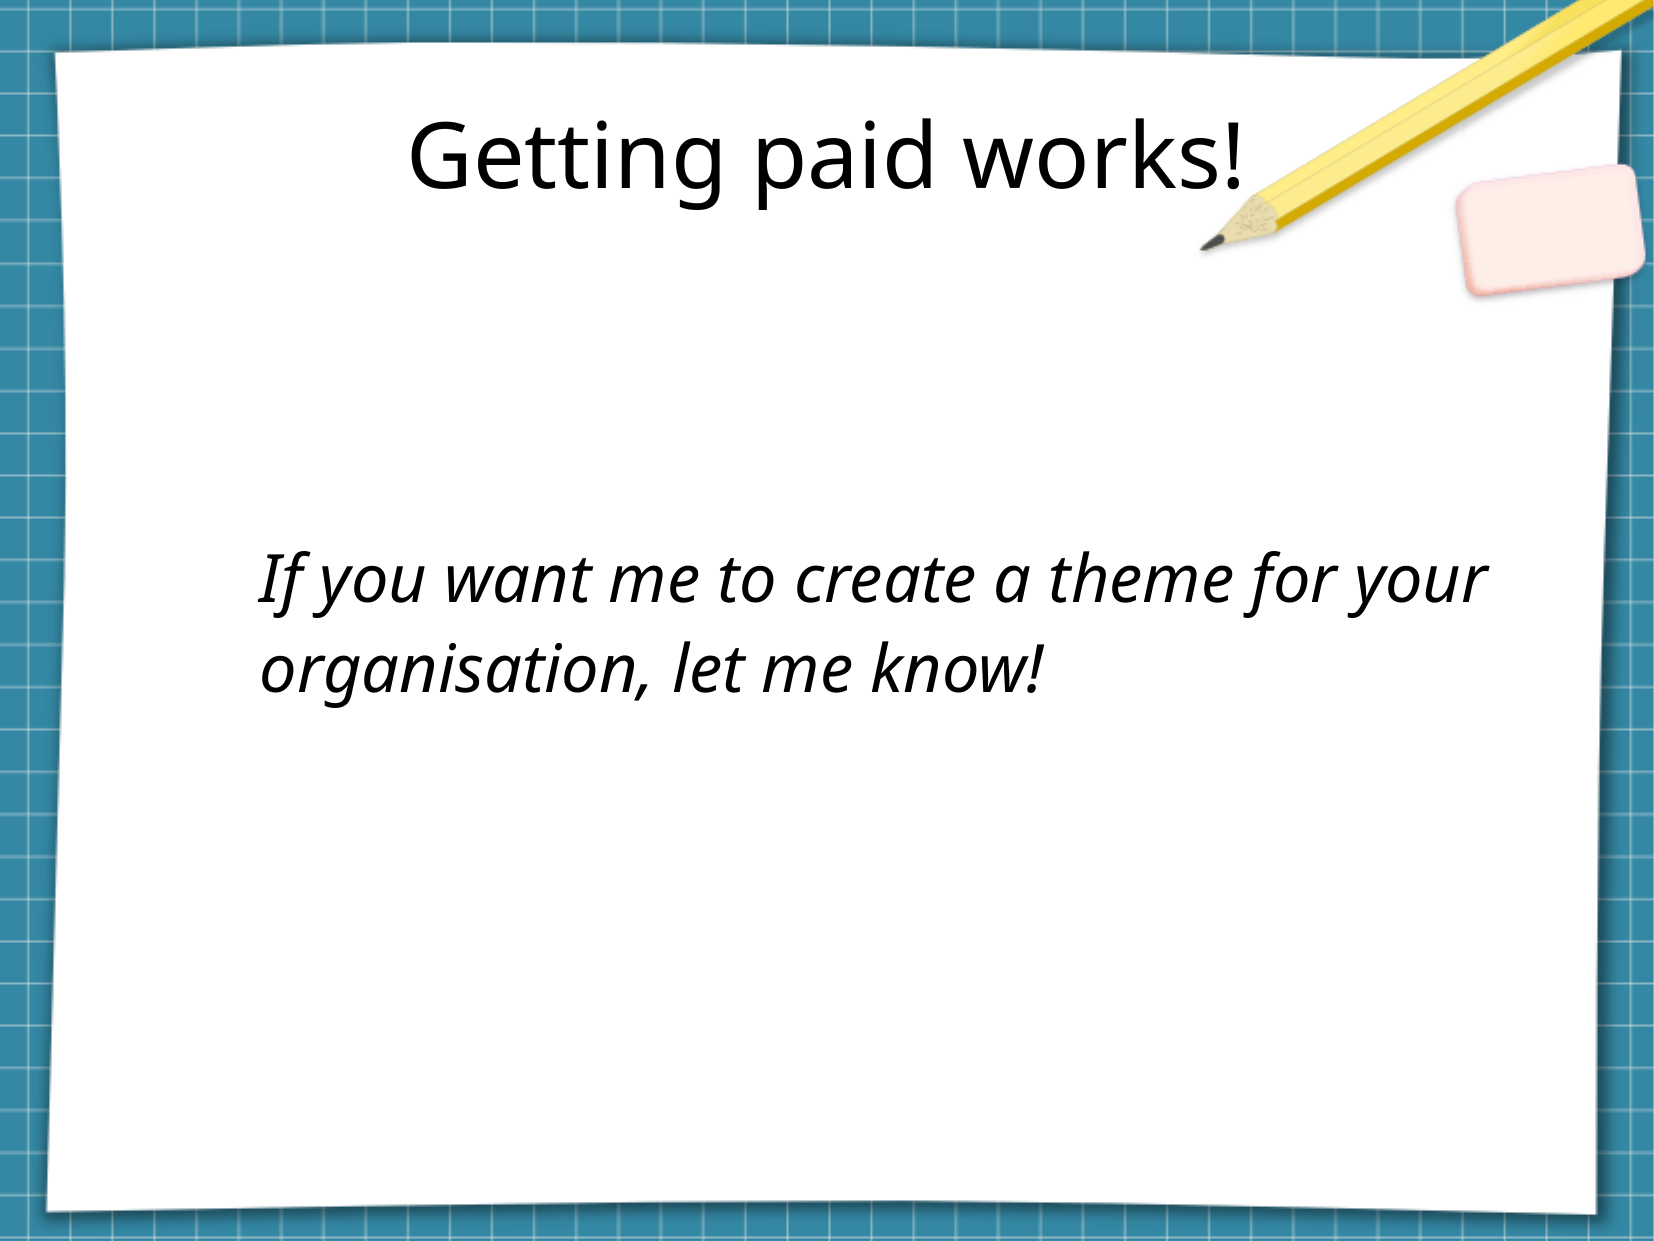

# Getting paid works!
If you want me to create a theme for your organisation, let me know!